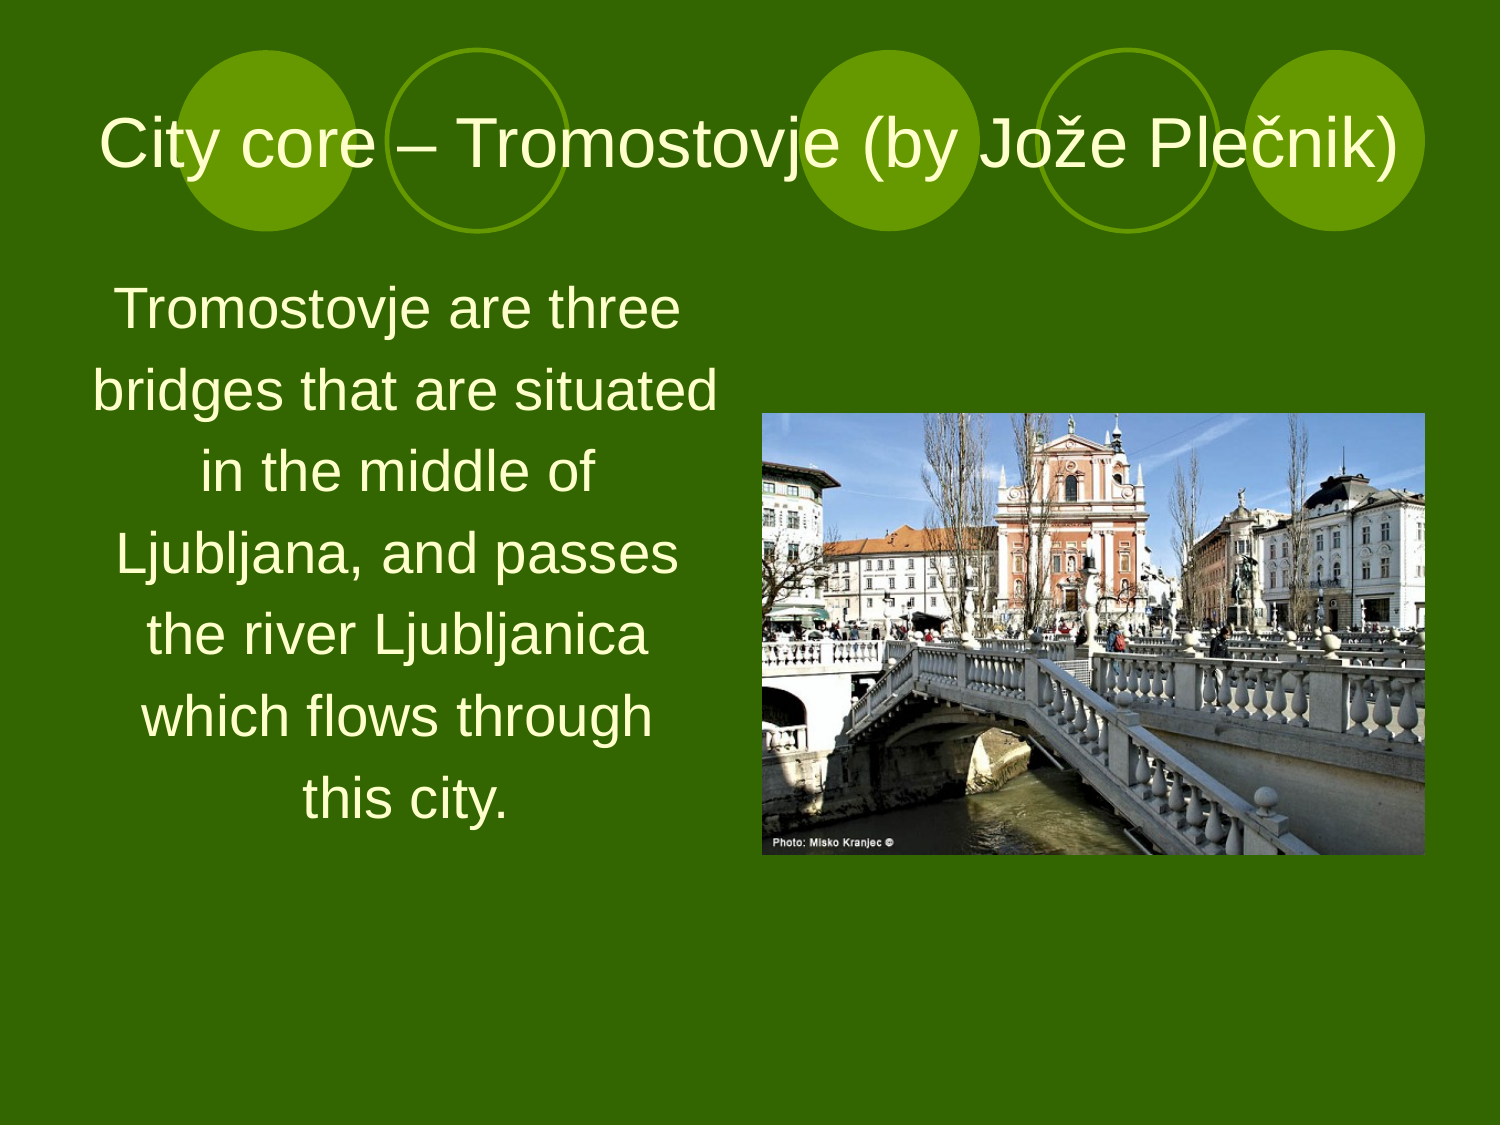

# City core – Tromostovje (by Jože Plečnik)
Tromostovje are three
bridges that are situated
in the middle of
Ljubljana, and passes
the river Ljubljanica
which flows through
this city.